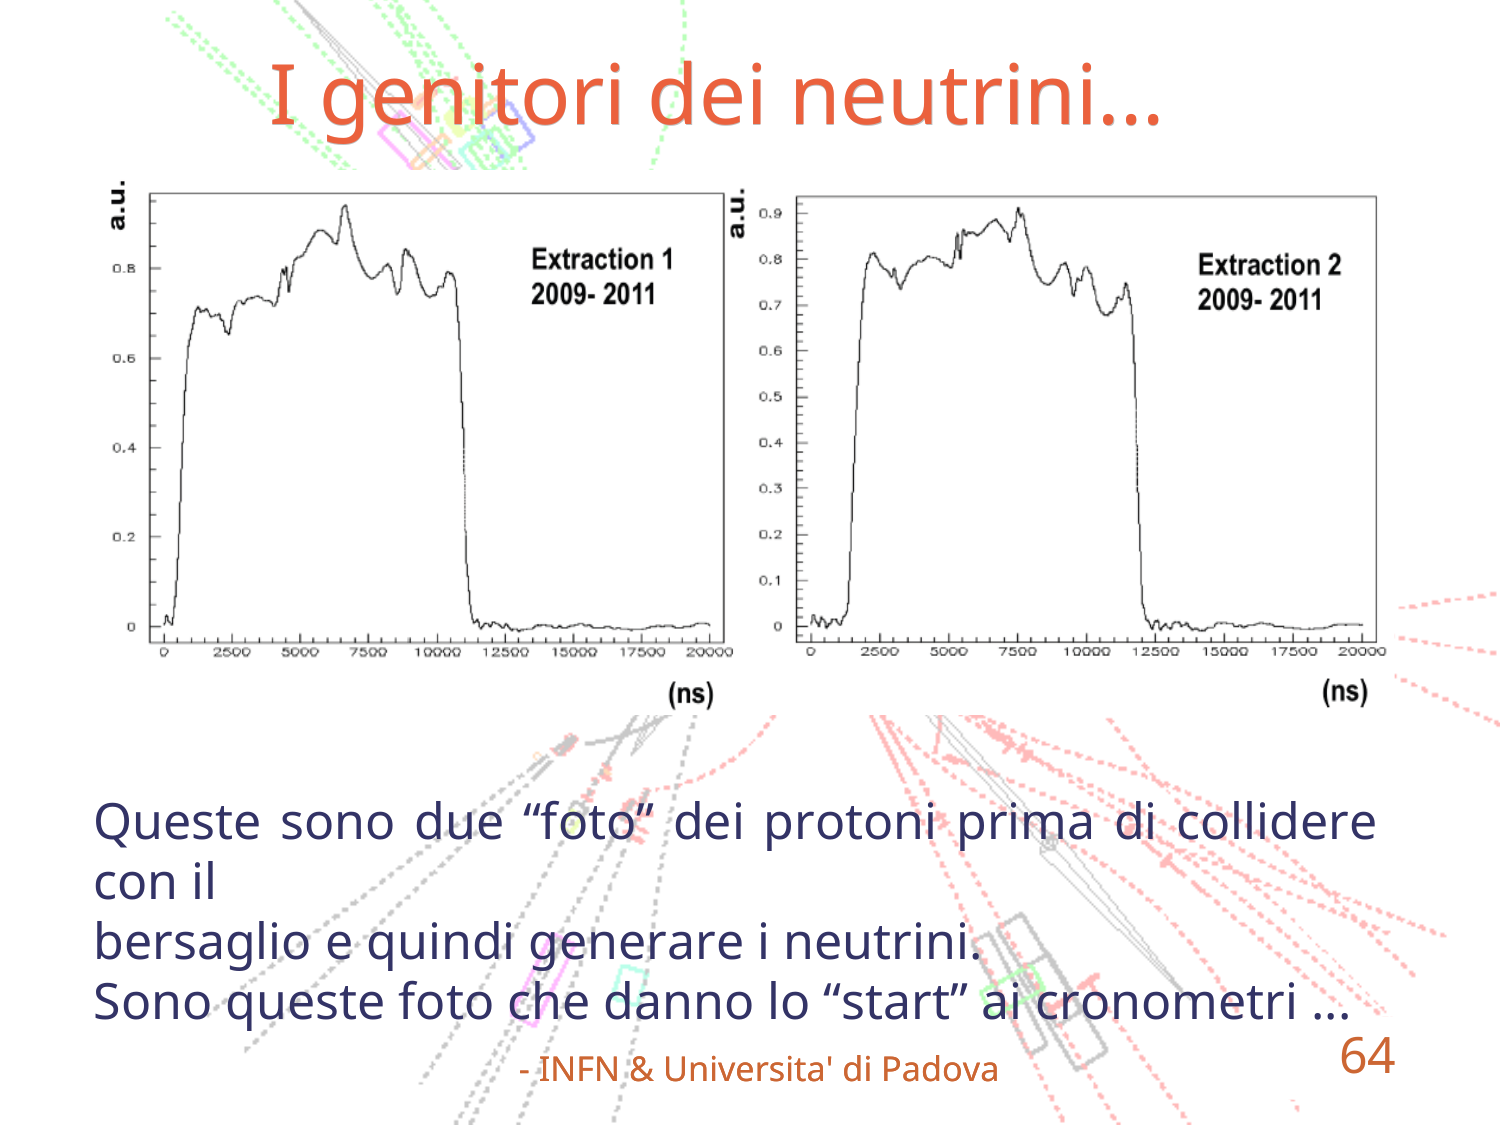

I genitori dei neutrini...
Queste sono due “foto” dei protoni prima di collidere con il
bersaglio e quindi generare i neutrini.
Sono queste foto che danno lo “start” ai cronometri ...
64